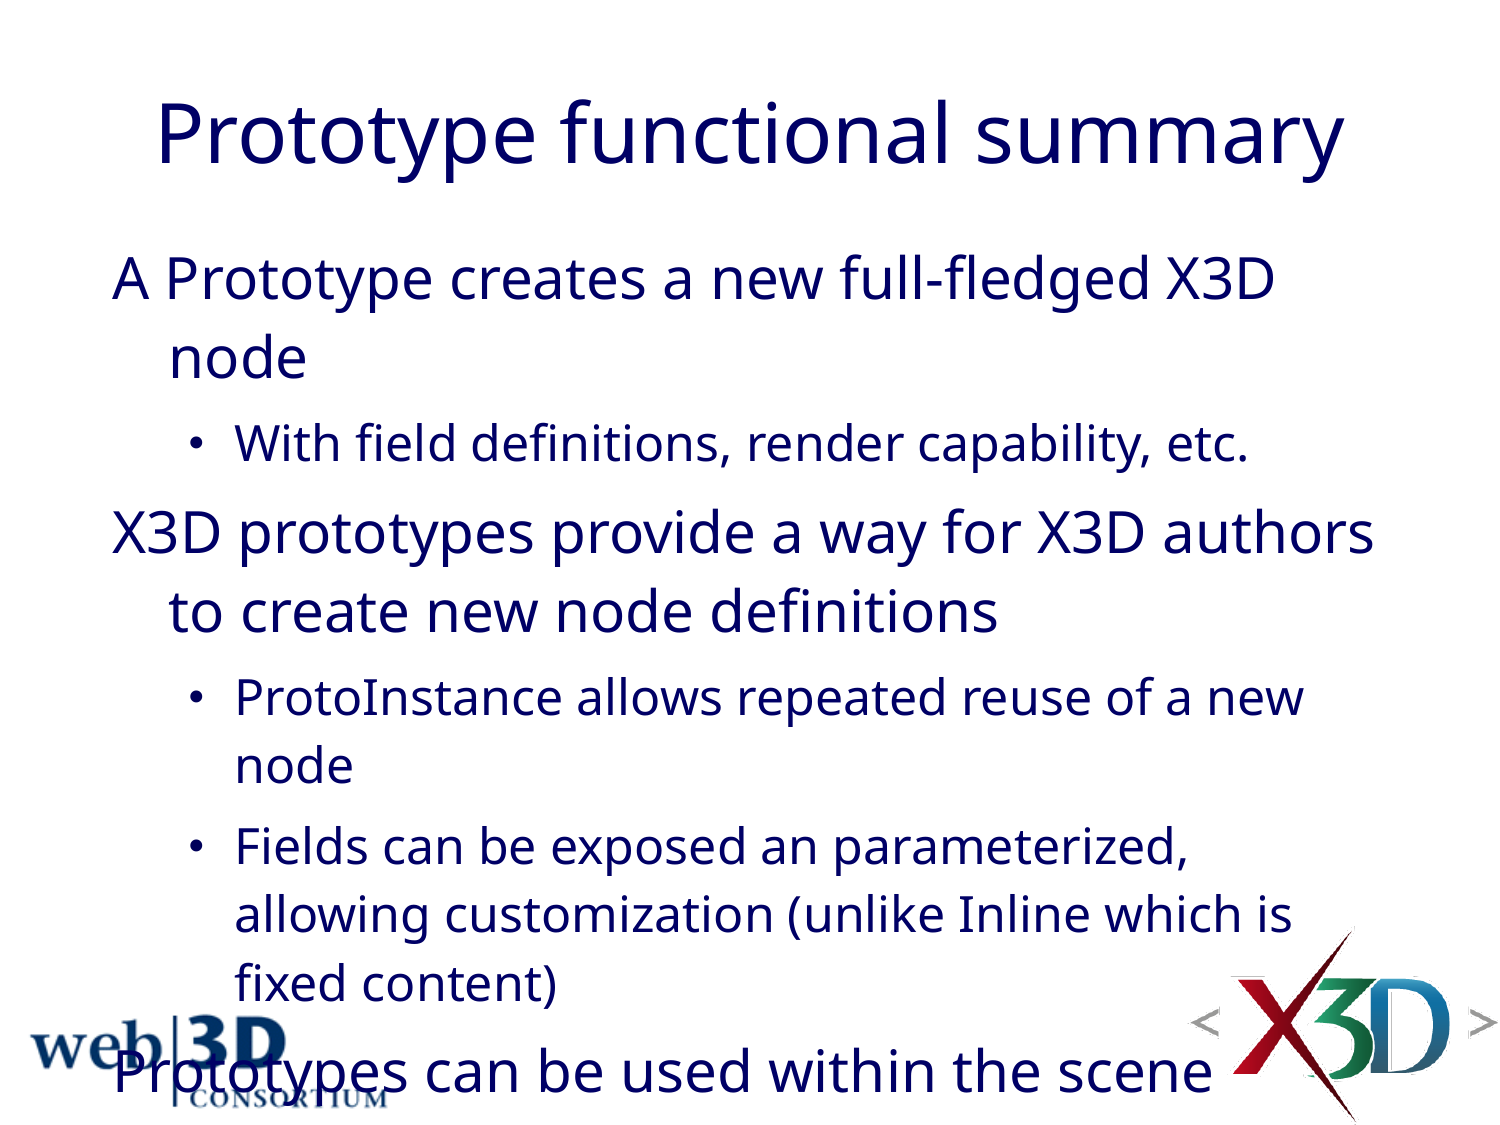

# Prototype functional summary
A Prototype creates a new full-fledged X3D node
With field definitions, render capability, etc.
X3D prototypes provide a way for X3D authors to create new node definitions
ProtoInstance allows repeated reuse of a new node
Fields can be exposed an parameterized, allowing customization (unlike Inline which is fixed content)
Prototypes can be used within the scene where they are defined, or used externally
ExternProtoDeclare gives reference to declaration